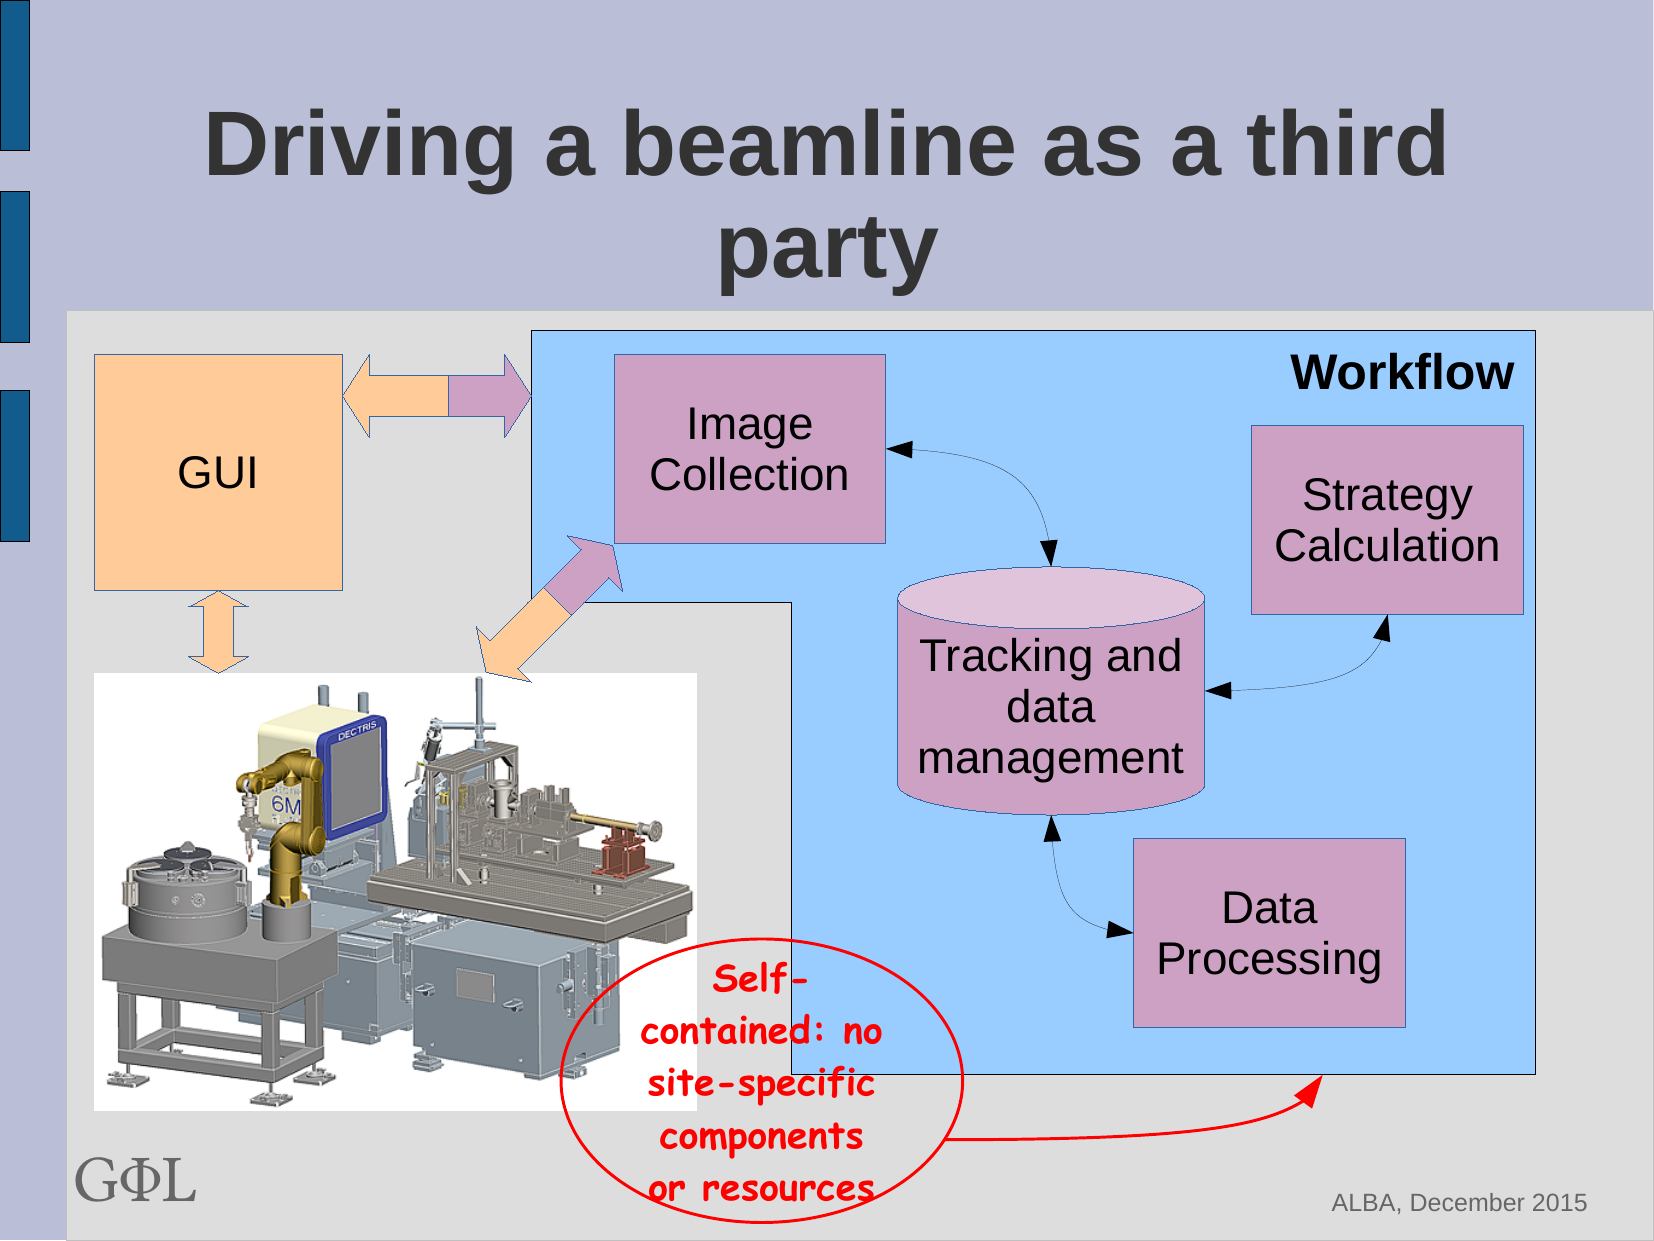

# Driving a beamline as a third party
Workflow
GUI
Image Collection
Strategy Calculation
Tracking and data management
Data Processing
Self-contained: no site-specific components or resources